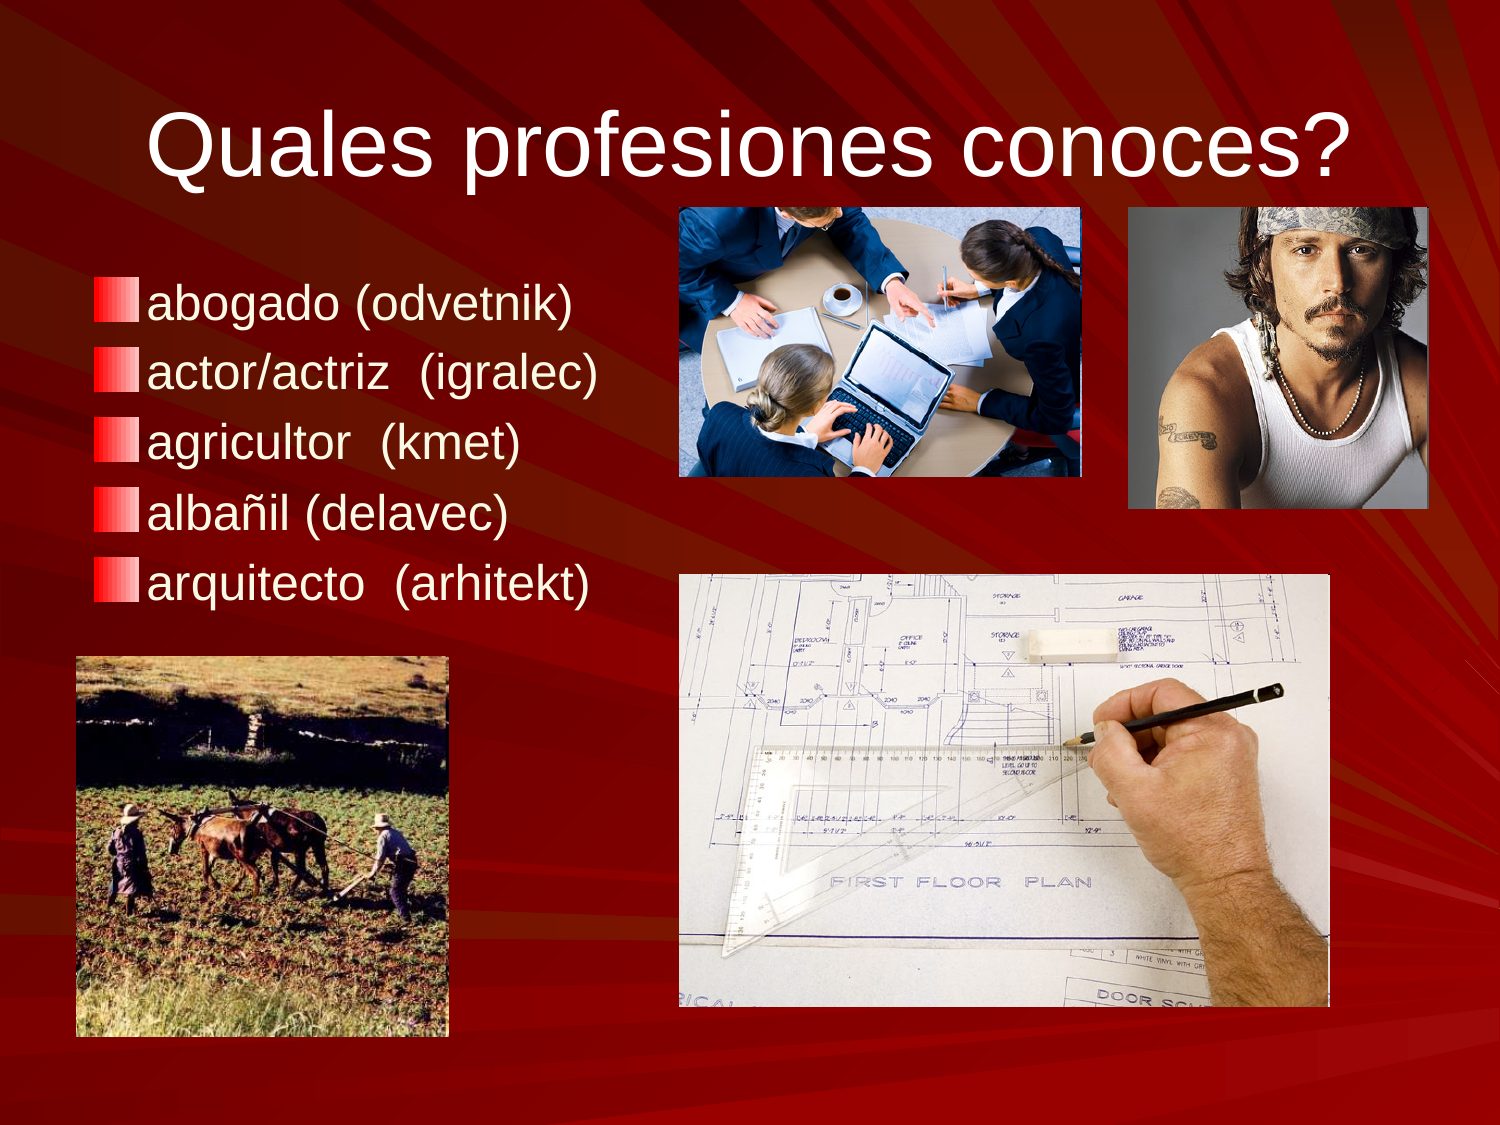

# Quales profesiones conoces?
abogado (odvetnik)
actor/actriz  (igralec)
agricultor  (kmet)
albañil (delavec)
arquitecto  (arhitekt)